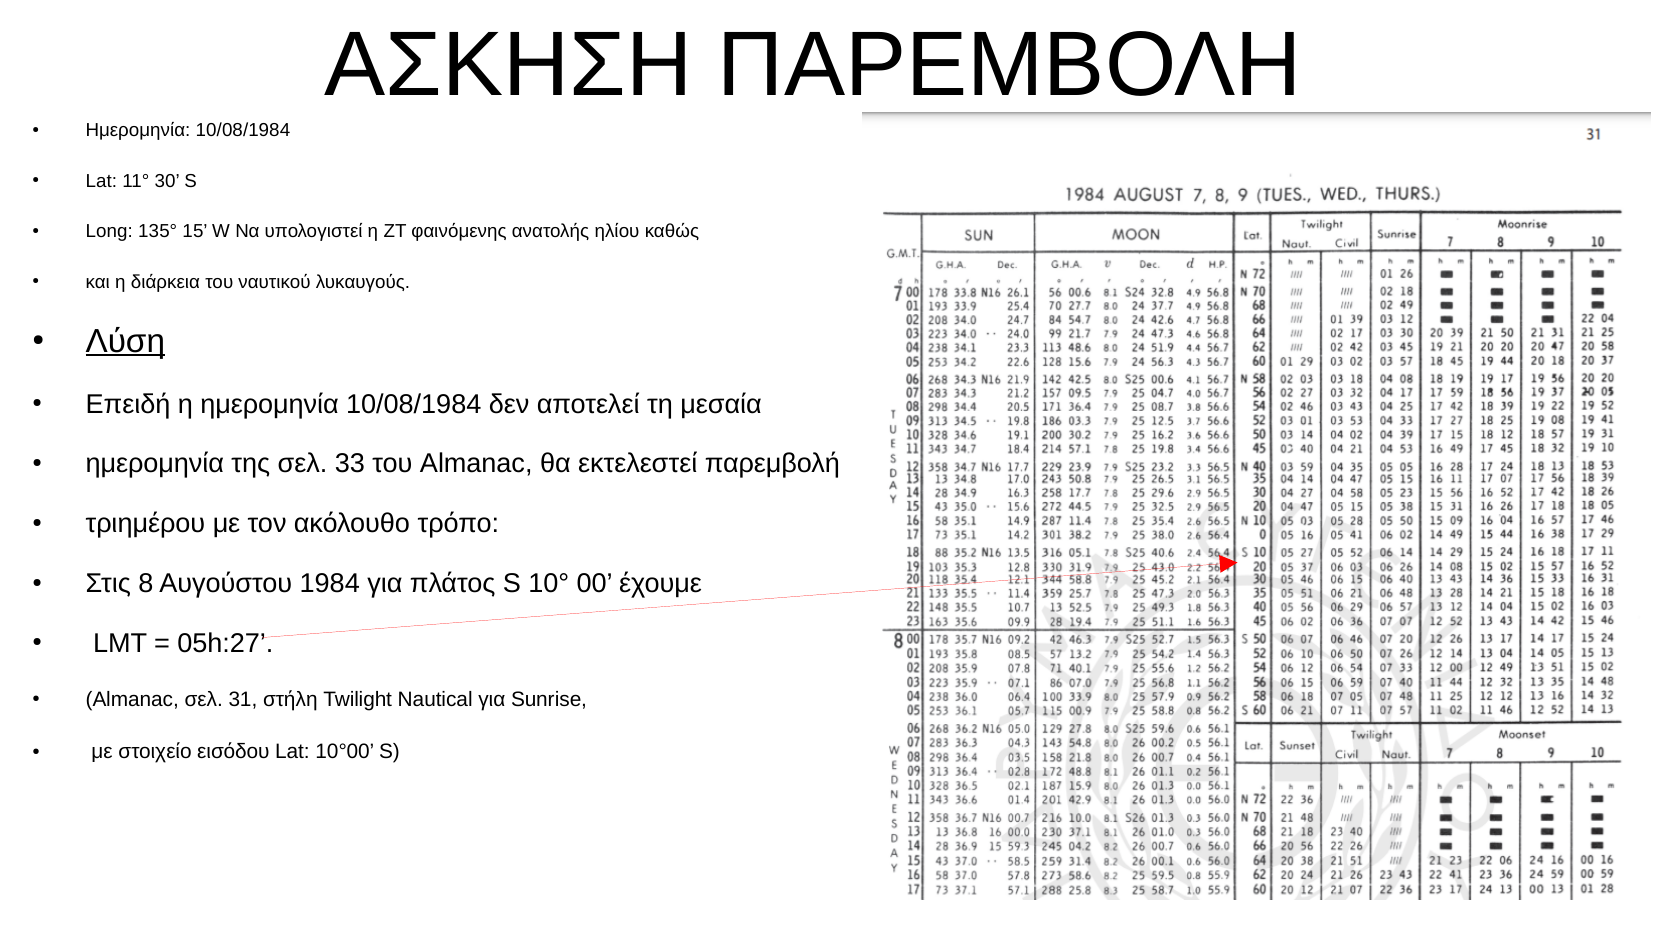

# ΑΣΚΗΣΗ ΠΑΡΕΜΒΟΛΗ
Ημερομηνία: 10/08/1984
Lat: 11° 30’ S
Long: 135° 15’ W Να υπολογιστεί η ΖΤ φαινόμενης ανατολής ηλίου καθώς
και η διάρκεια του ναυτικού λυκαυγούς.
Λύση
Επειδή η ημερομηνία 10/08/1984 δεν αποτελεί τη μεσαία
ημερομηνία της σελ. 33 του Almanac, θα εκτελεστεί παρεμβολή
τριημέρου με τον ακόλουθο τρόπο:
Στις 8 Αυγούστου 1984 για πλάτος S 10° 00’ έχουμε
 LMT = 05h:27’.
(Almanac, σελ. 31, στήλη Twilight Nautical για Sunrise,
 με στοιχείο εισόδου Lat: 10°00’ S)